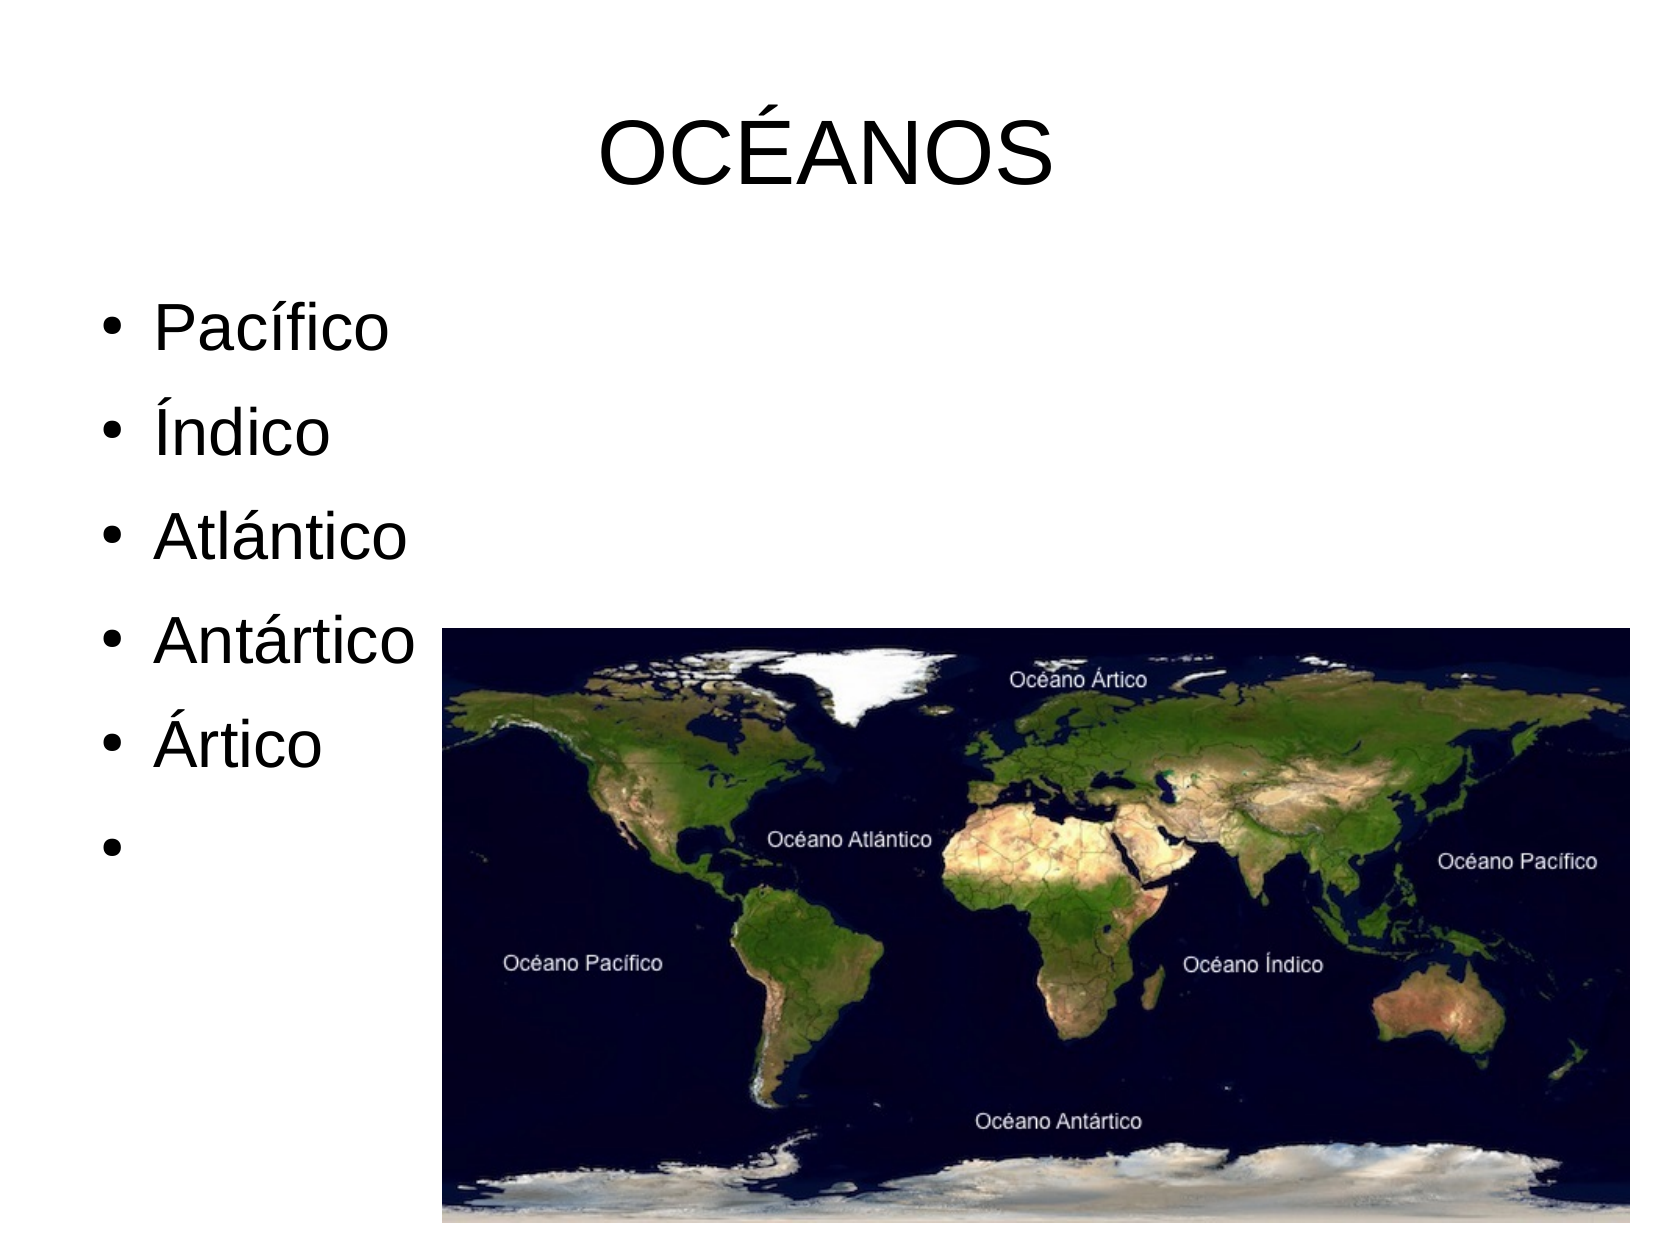

# OCÉANOS
Pacífico
Índico
Atlántico
Antártico
Ártico